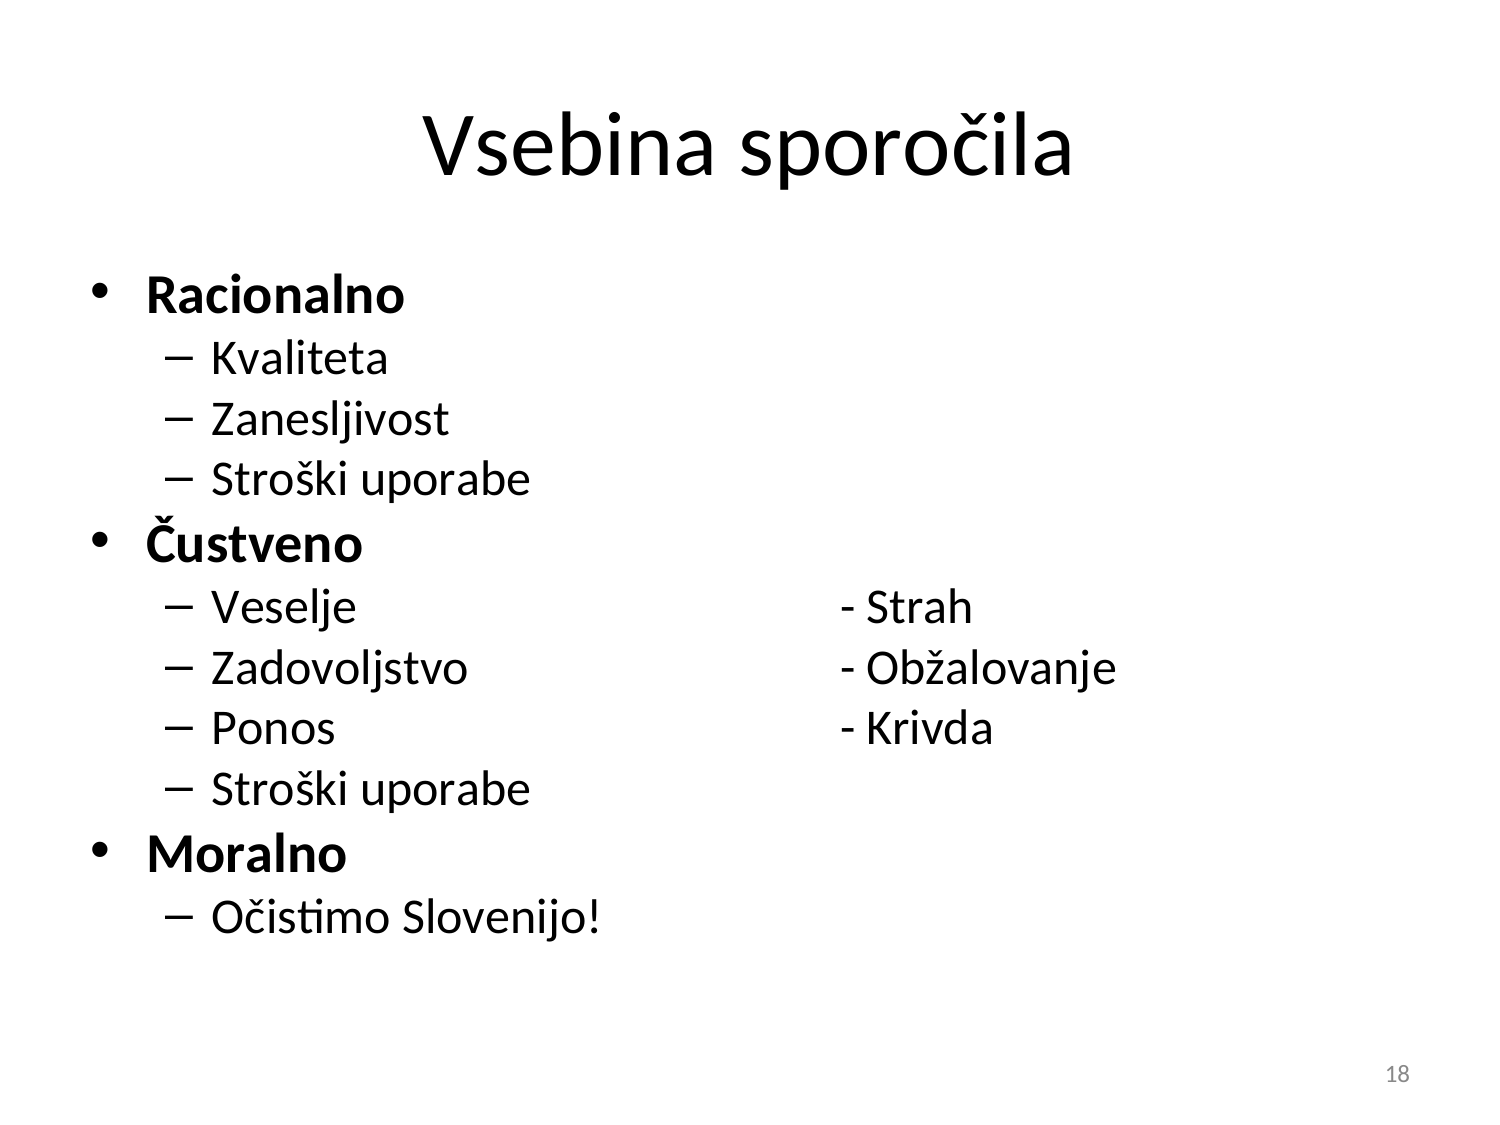

# Vsebina sporočila
Racionalno
Kvaliteta
Zanesljivost
Stroški uporabe
Čustveno
Veselje				- Strah
Zadovoljstvo			- Obžalovanje
Ponos				- Krivda
Stroški uporabe
Moralno
Očistimo Slovenijo!